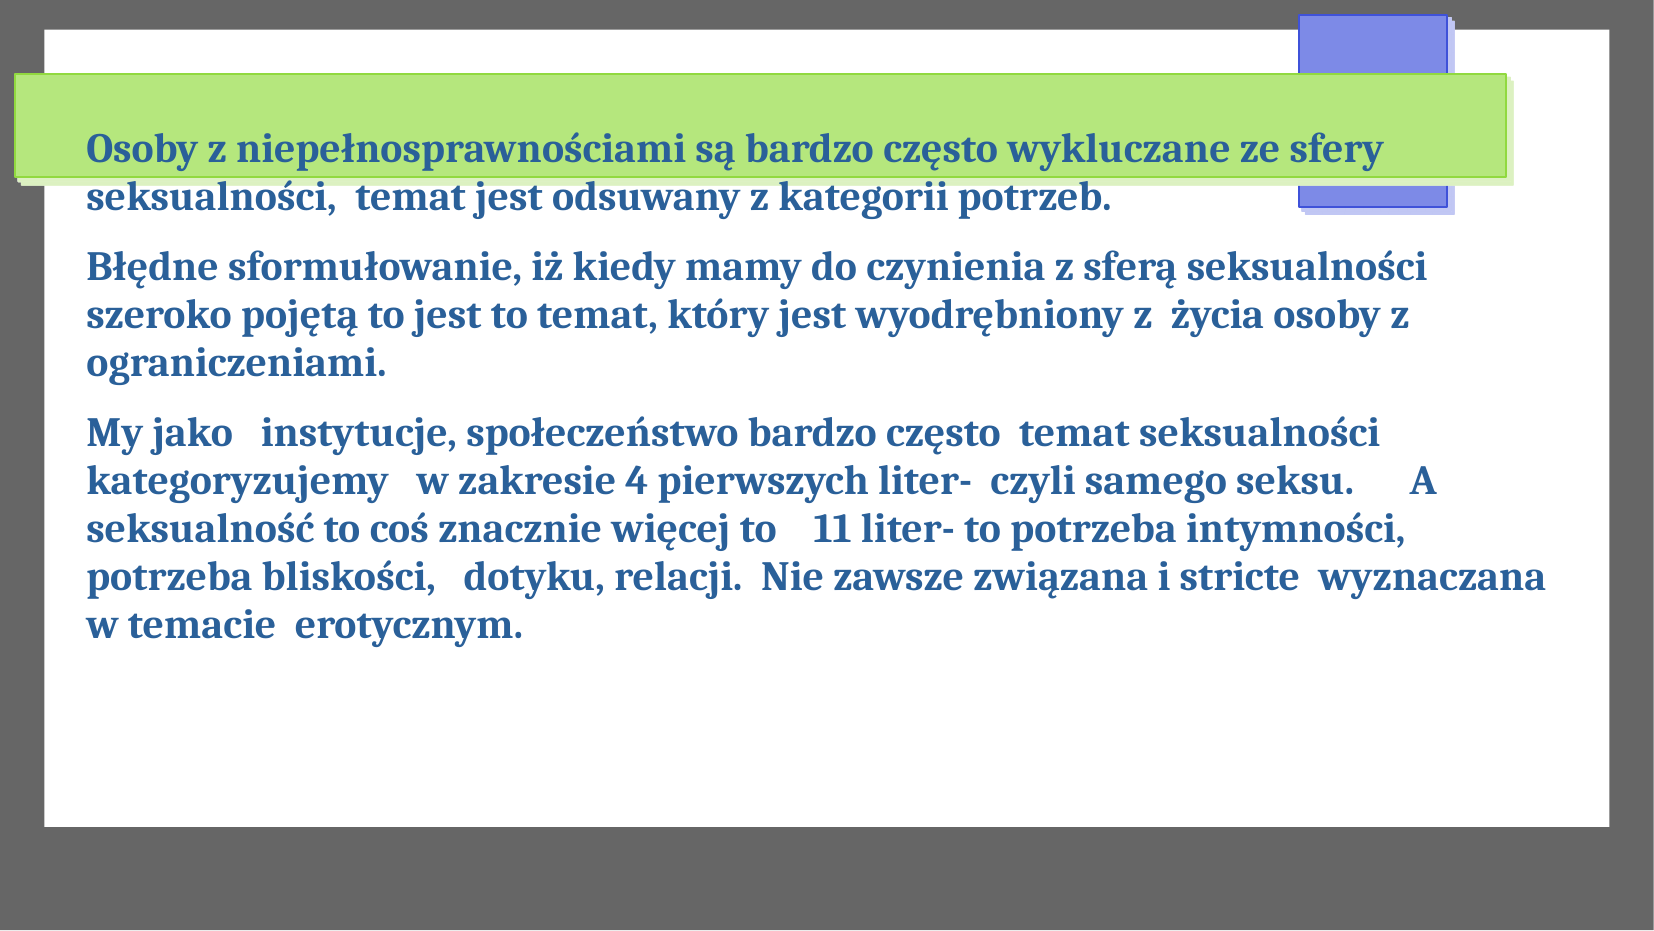

# Osoby z niepełnosprawnościami są bardzo często wykluczane ze sfery seksualności, temat jest odsuwany z kategorii potrzeb.
Błędne sformułowanie, iż kiedy mamy do czynienia z sferą seksualności szeroko pojętą to jest to temat, który jest wyodrębniony z życia osoby z ograniczeniami.
My jako instytucje, społeczeństwo bardzo często temat seksualności kategoryzujemy w zakresie 4 pierwszych liter- czyli samego seksu. A seksualność to coś znacznie więcej to 11 liter- to potrzeba intymności, potrzeba bliskości, dotyku, relacji. Nie zawsze związana i stricte wyznaczana w temacie erotycznym.